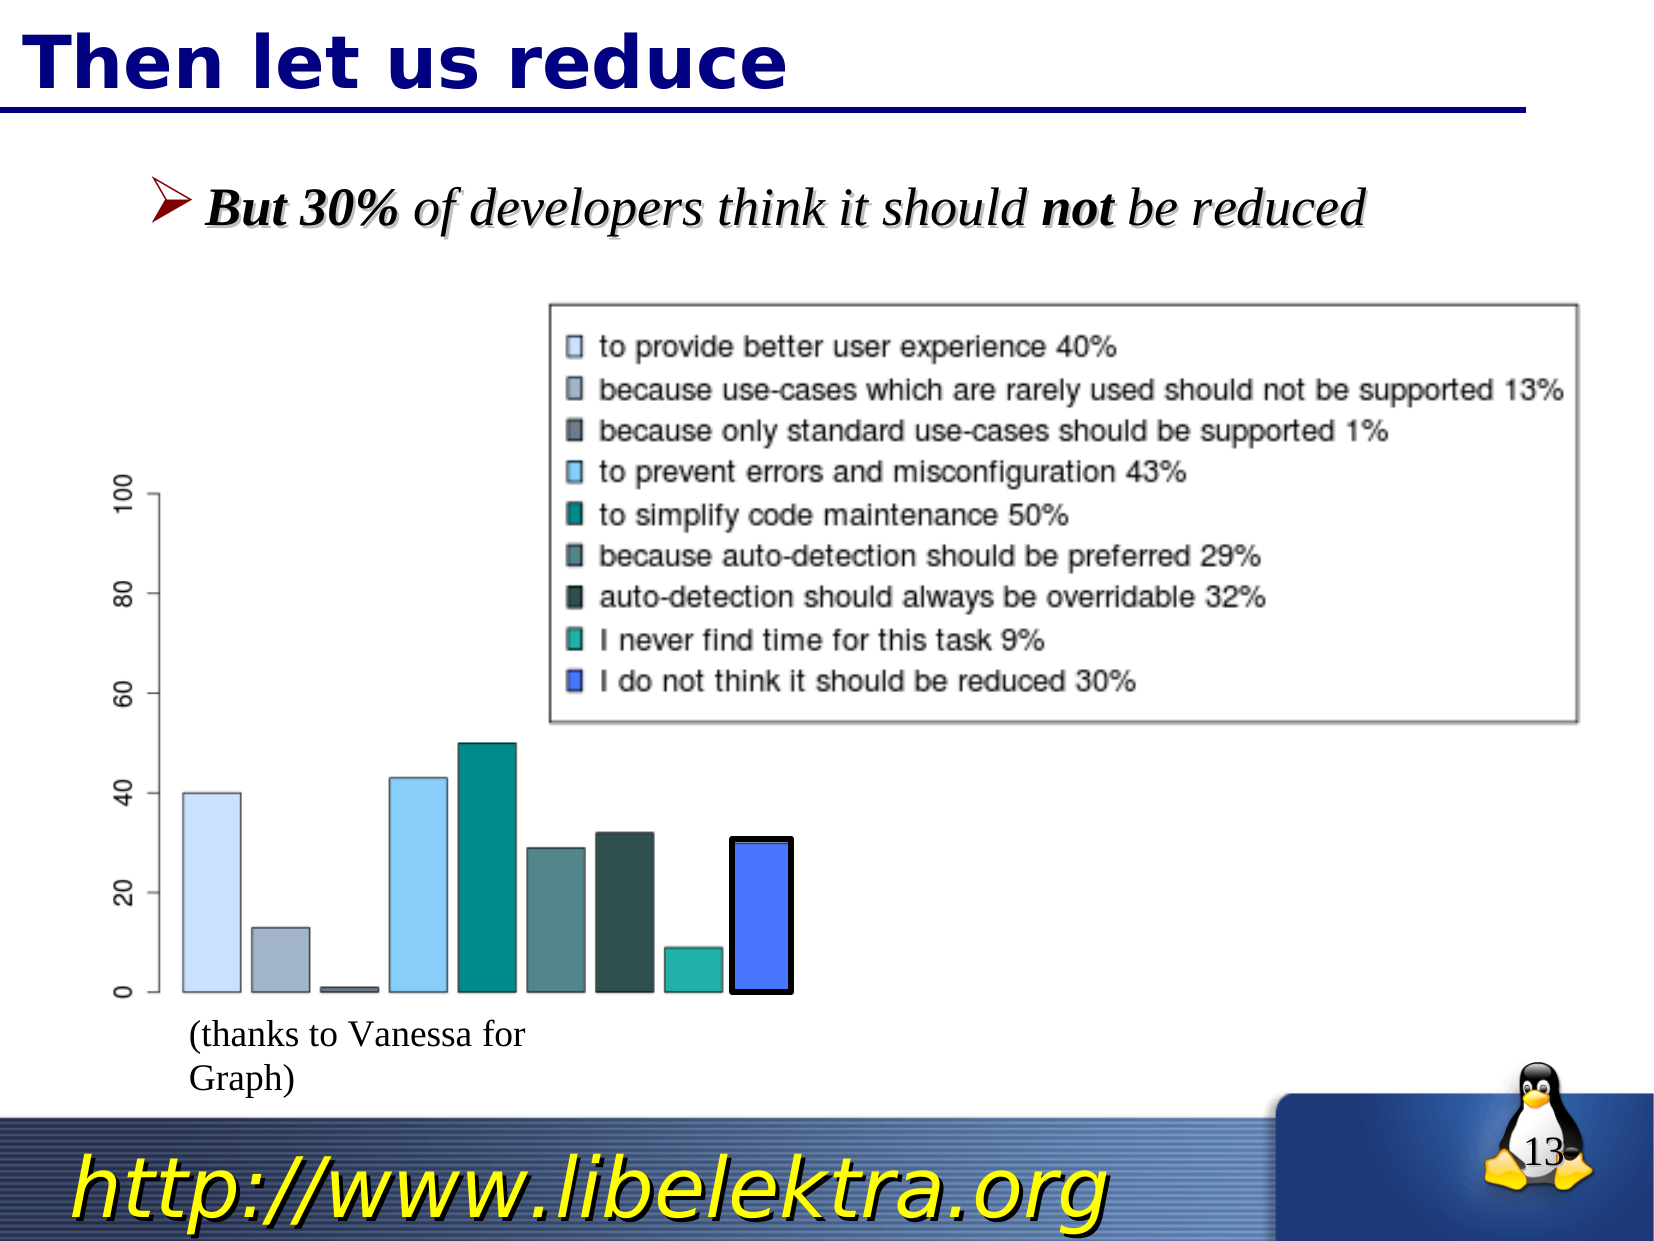

Then let us reduce
# But 30% of developers think it should not be reduced
(thanks to Vanessa for Graph)